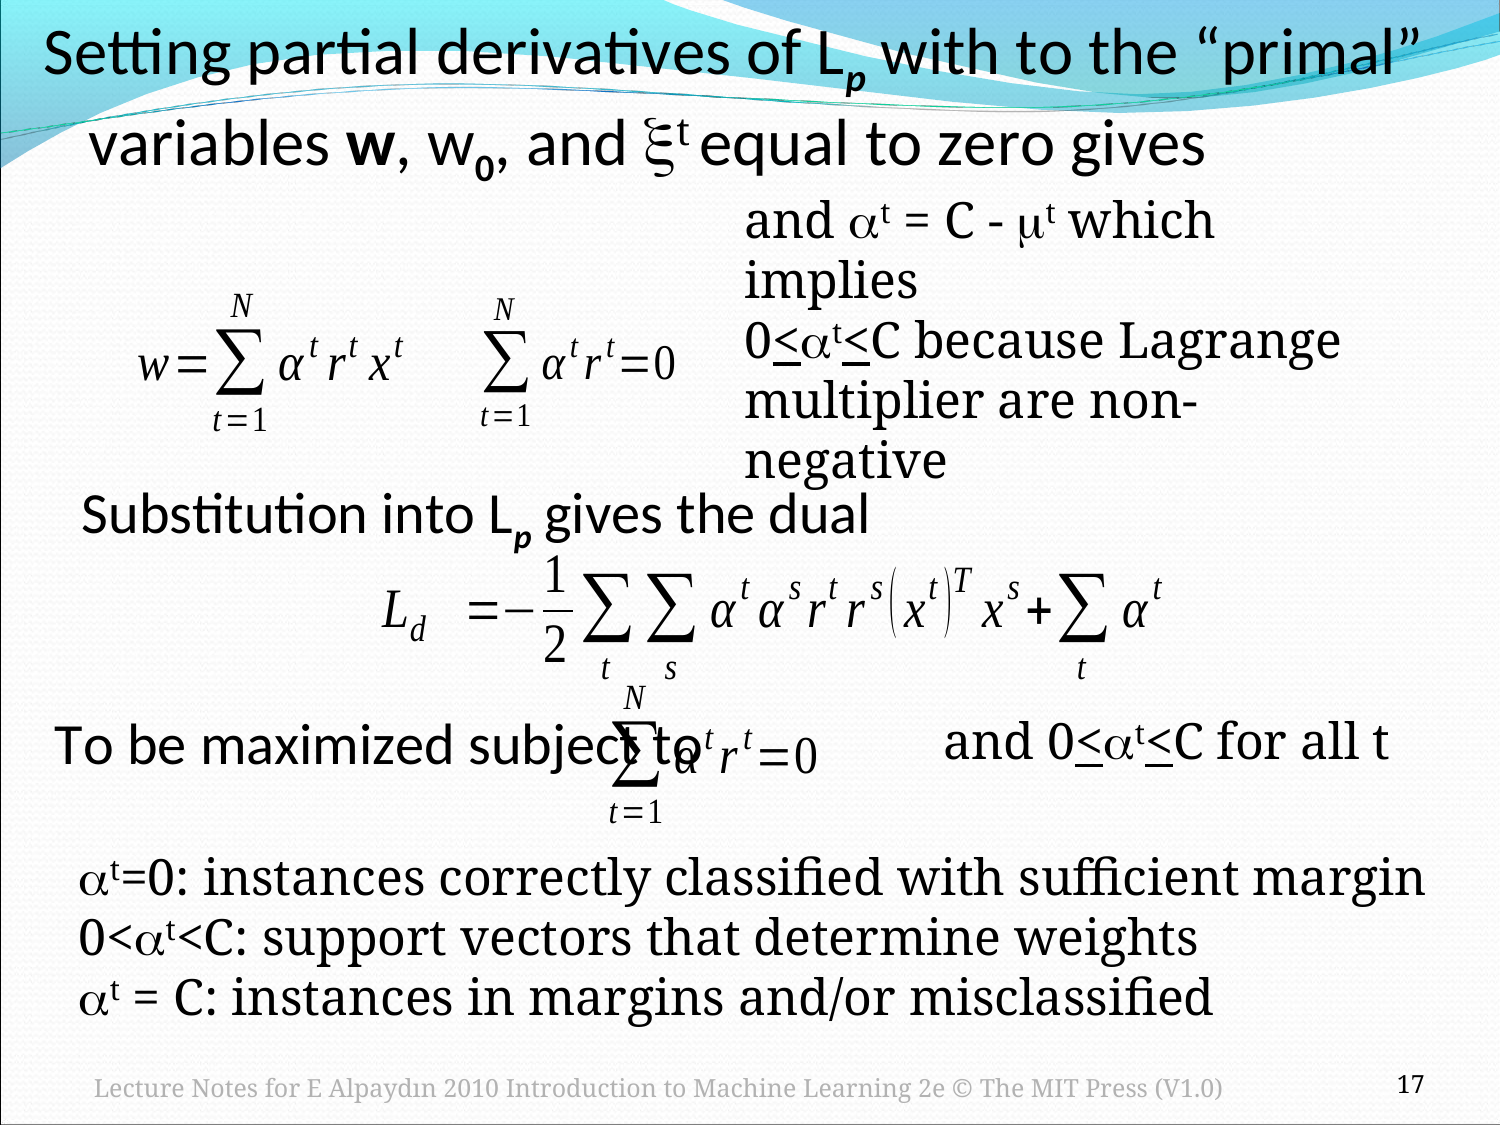

Setting partial derivatives of Lp with to the “primal” variables w, w0, and t equal to zero gives
and t = C - t which implies
0<t<C because Lagrange multiplier are non-negative
Substitution into Lp gives the dual
To be maximized subject to
and 0<t<C for all t
t=0: instances correctly classified with sufficient margin
0<t<C: support vectors that determine weights
t = C: instances in margins and/or misclassified
Lecture Notes for E Alpaydın 2010 Introduction to Machine Learning 2e © The MIT Press (V1.0)